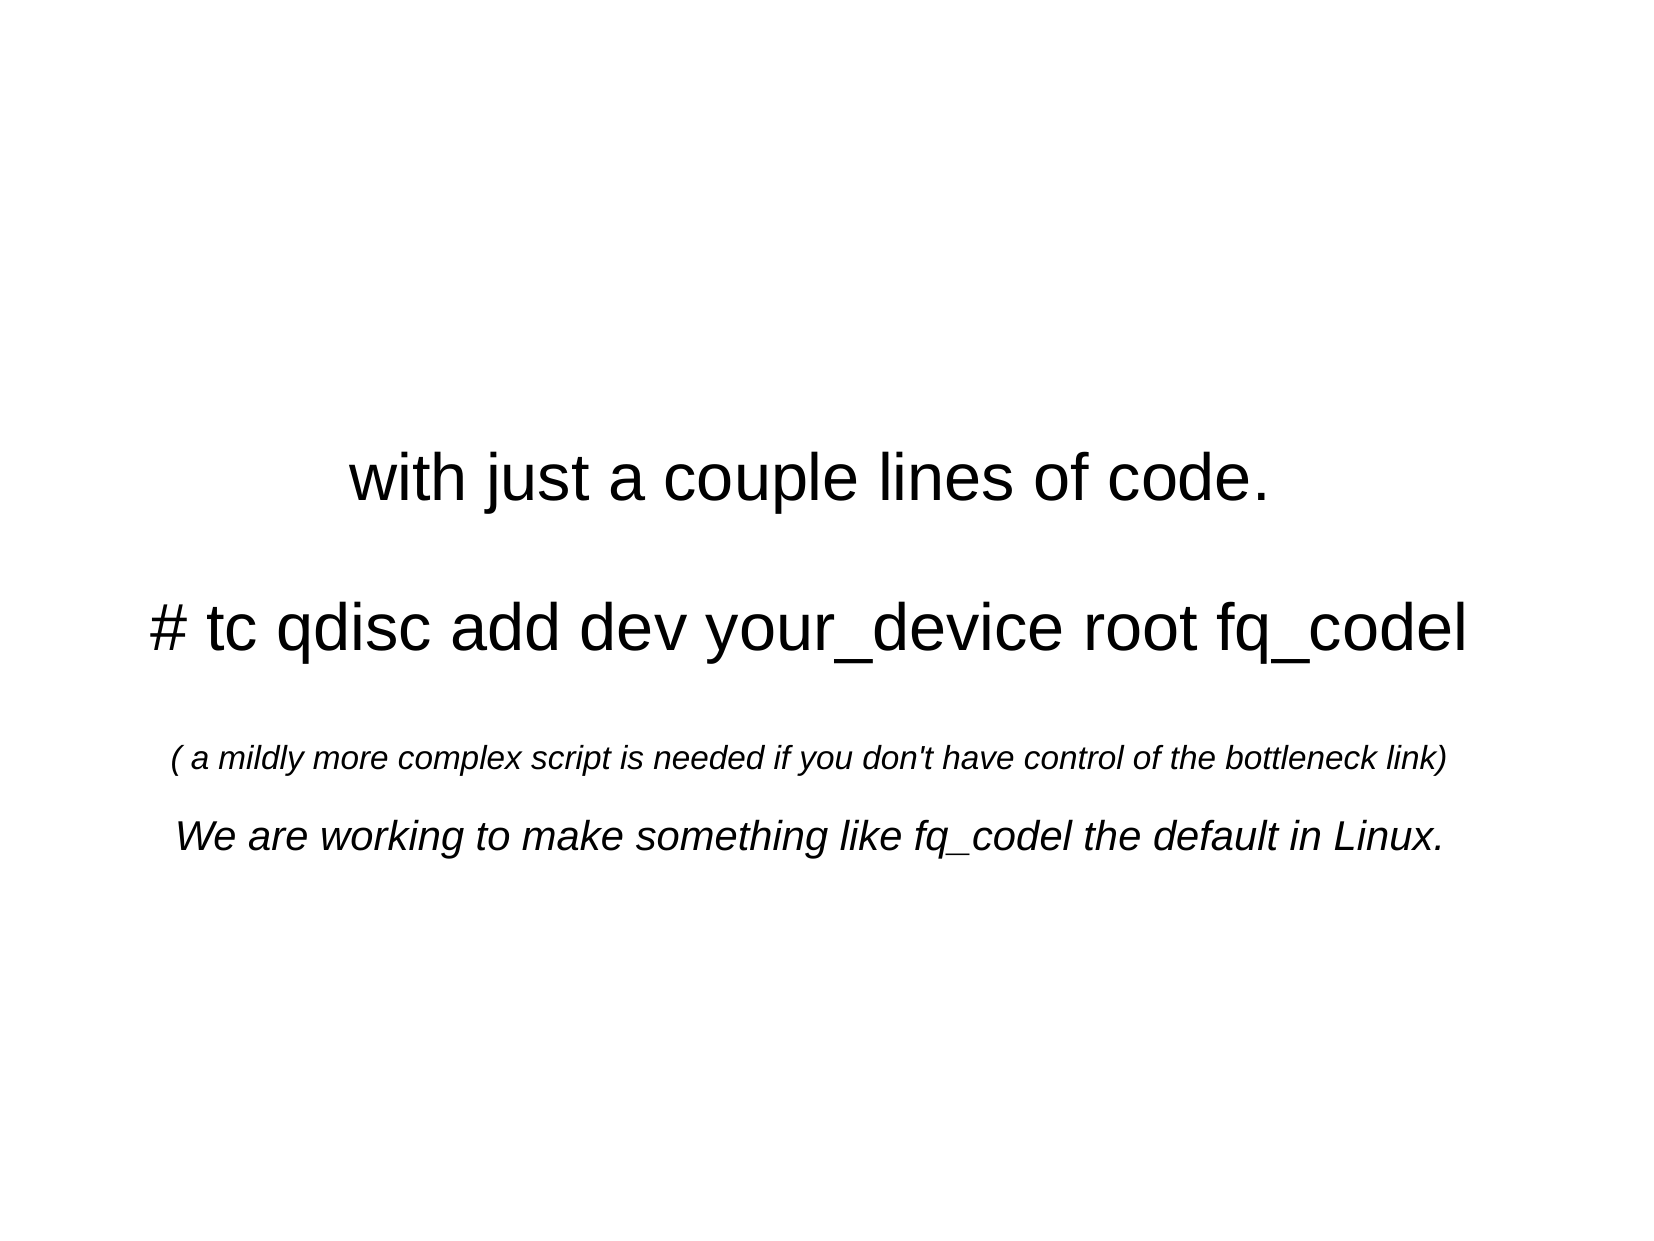

# with just a couple lines of code.
# tc qdisc add dev your_device root fq_codel
( a mildly more complex script is needed if you don't have control of the bottleneck link)
We are working to make something like fq_codel the default in Linux.